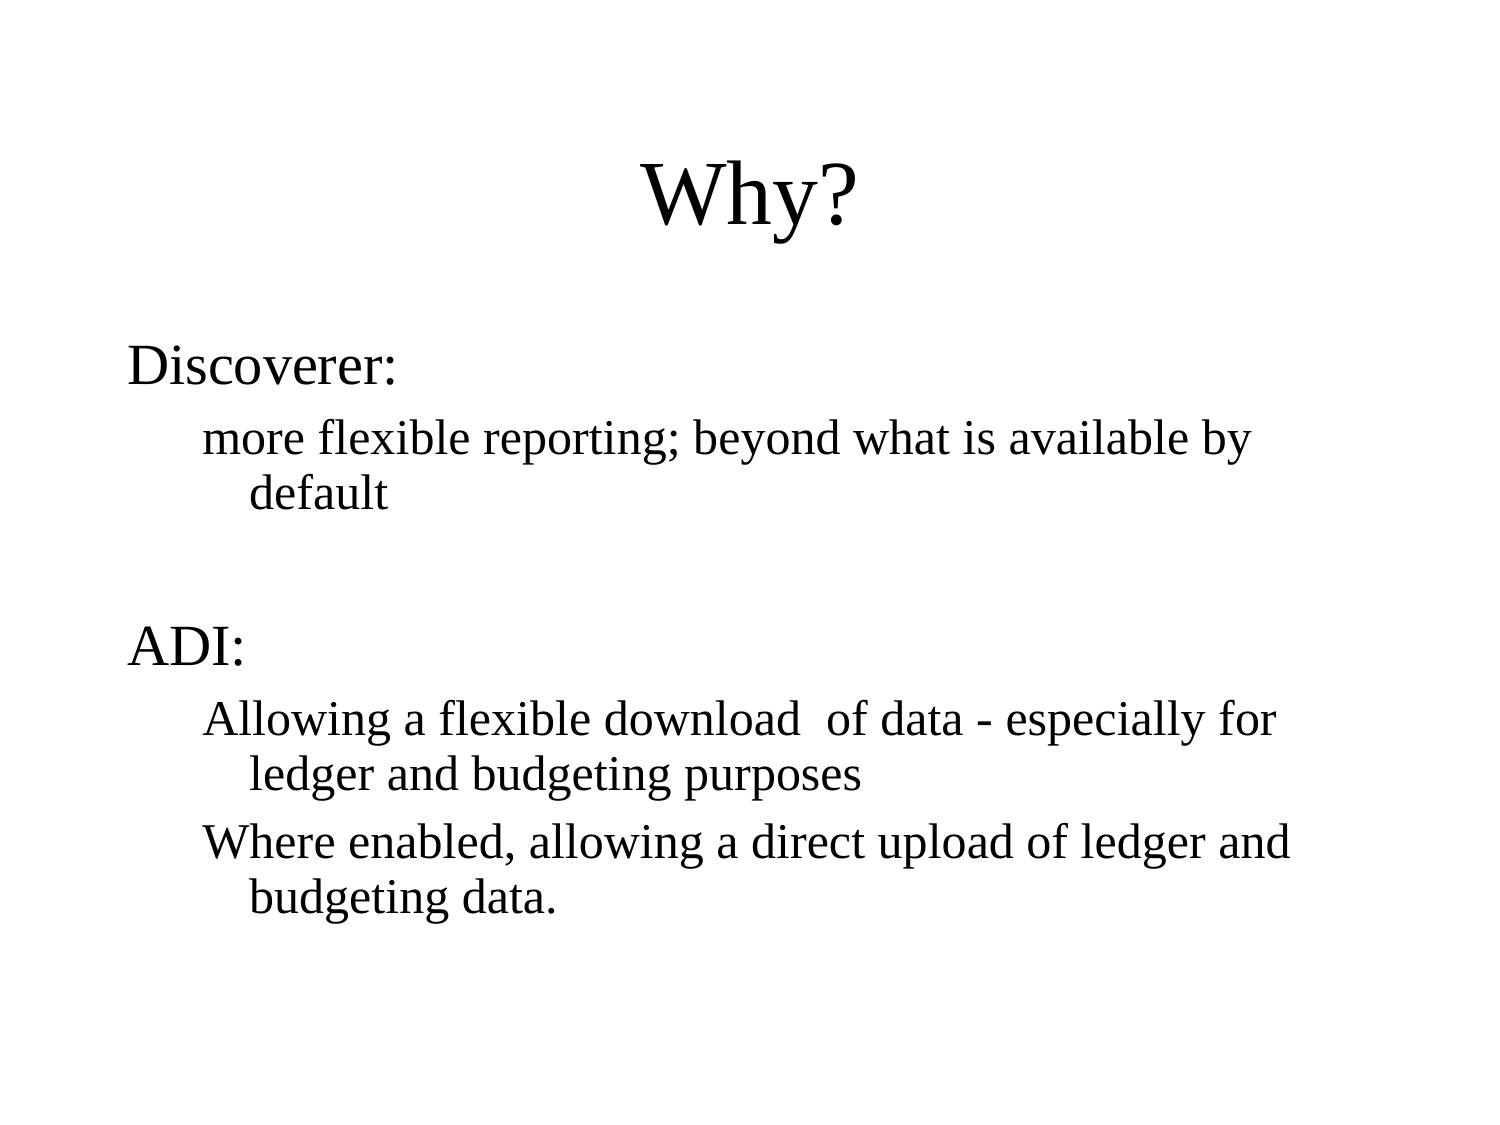

# Why?
Discoverer:
more flexible reporting; beyond what is available by default
ADI:
Allowing a flexible download of data - especially for ledger and budgeting purposes
Where enabled, allowing a direct upload of ledger and budgeting data.